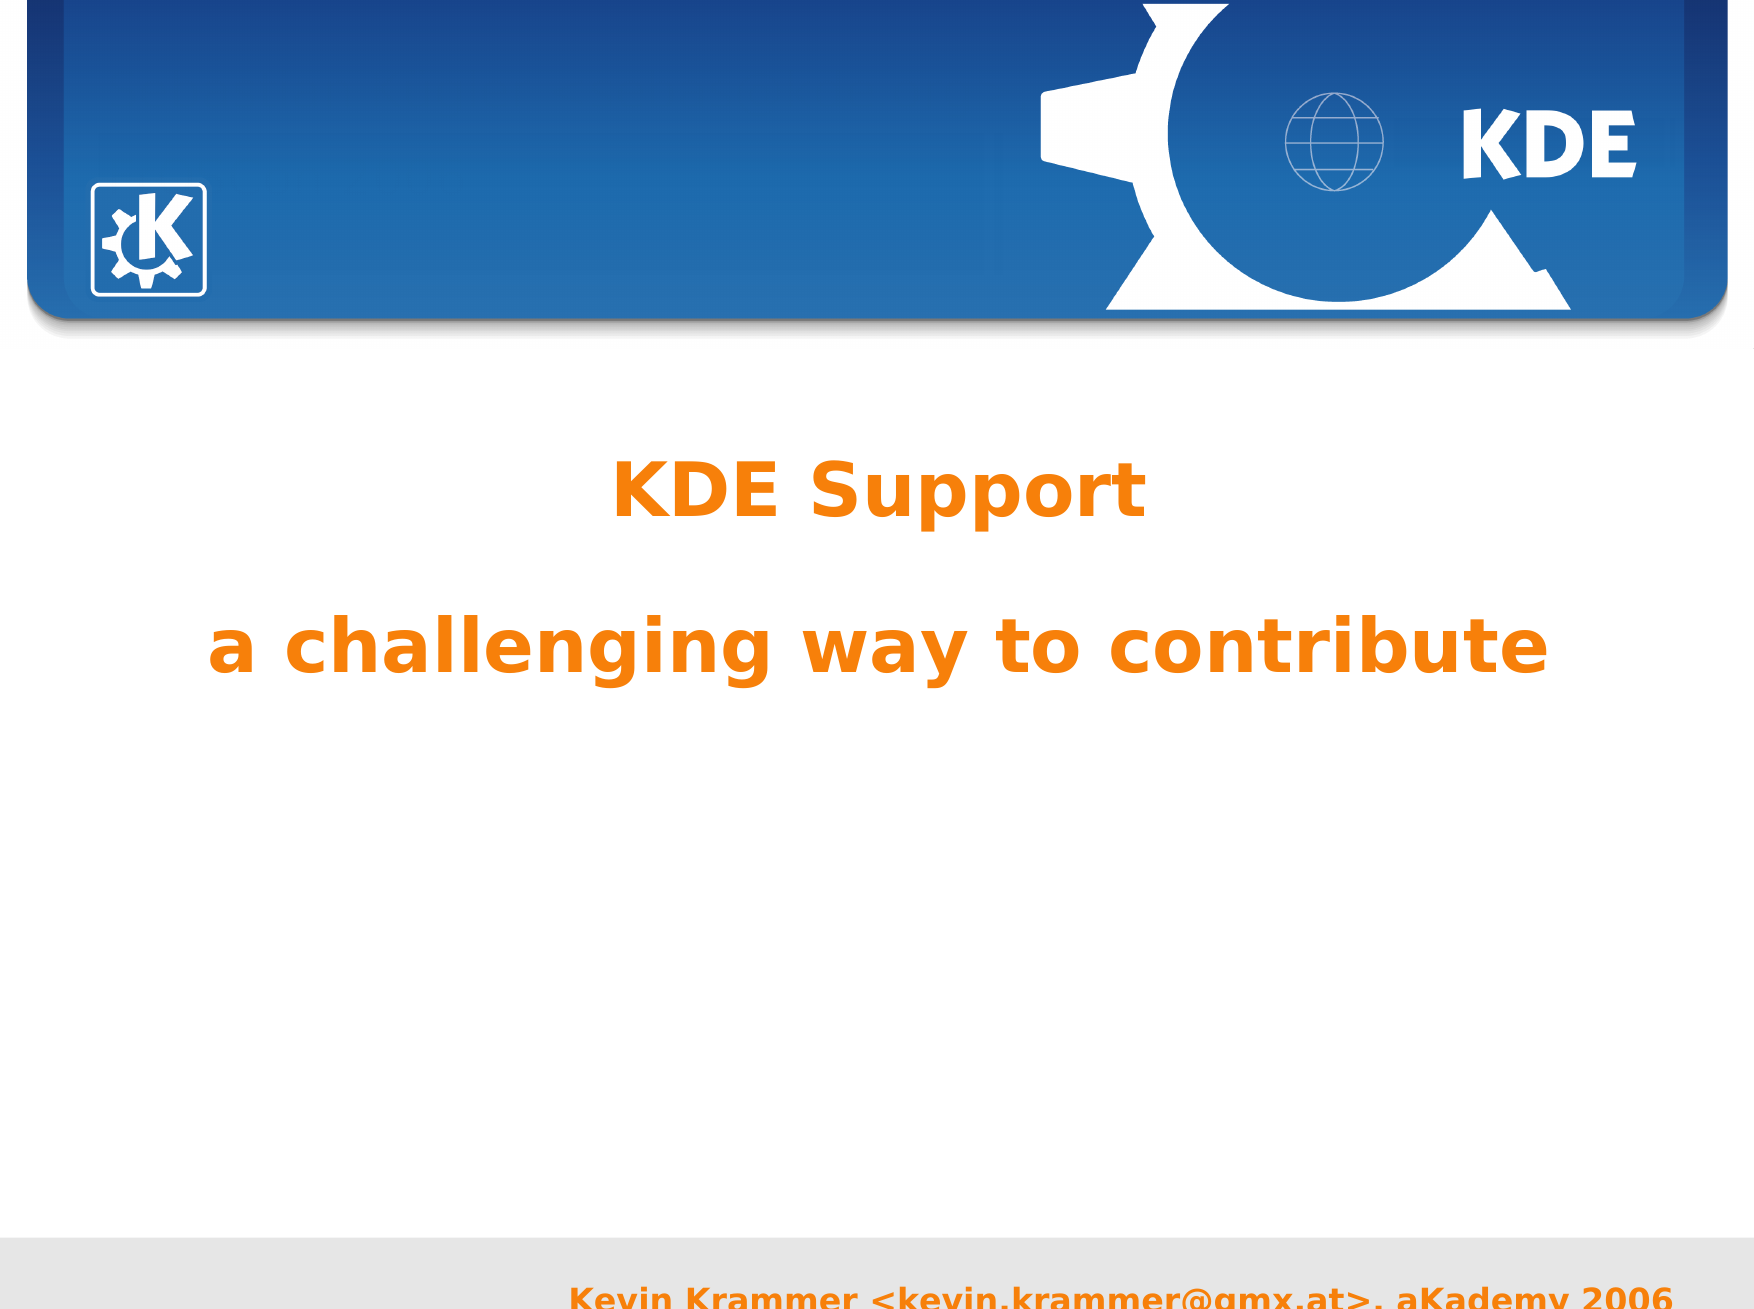

KDE Support
a challenging way to contribute